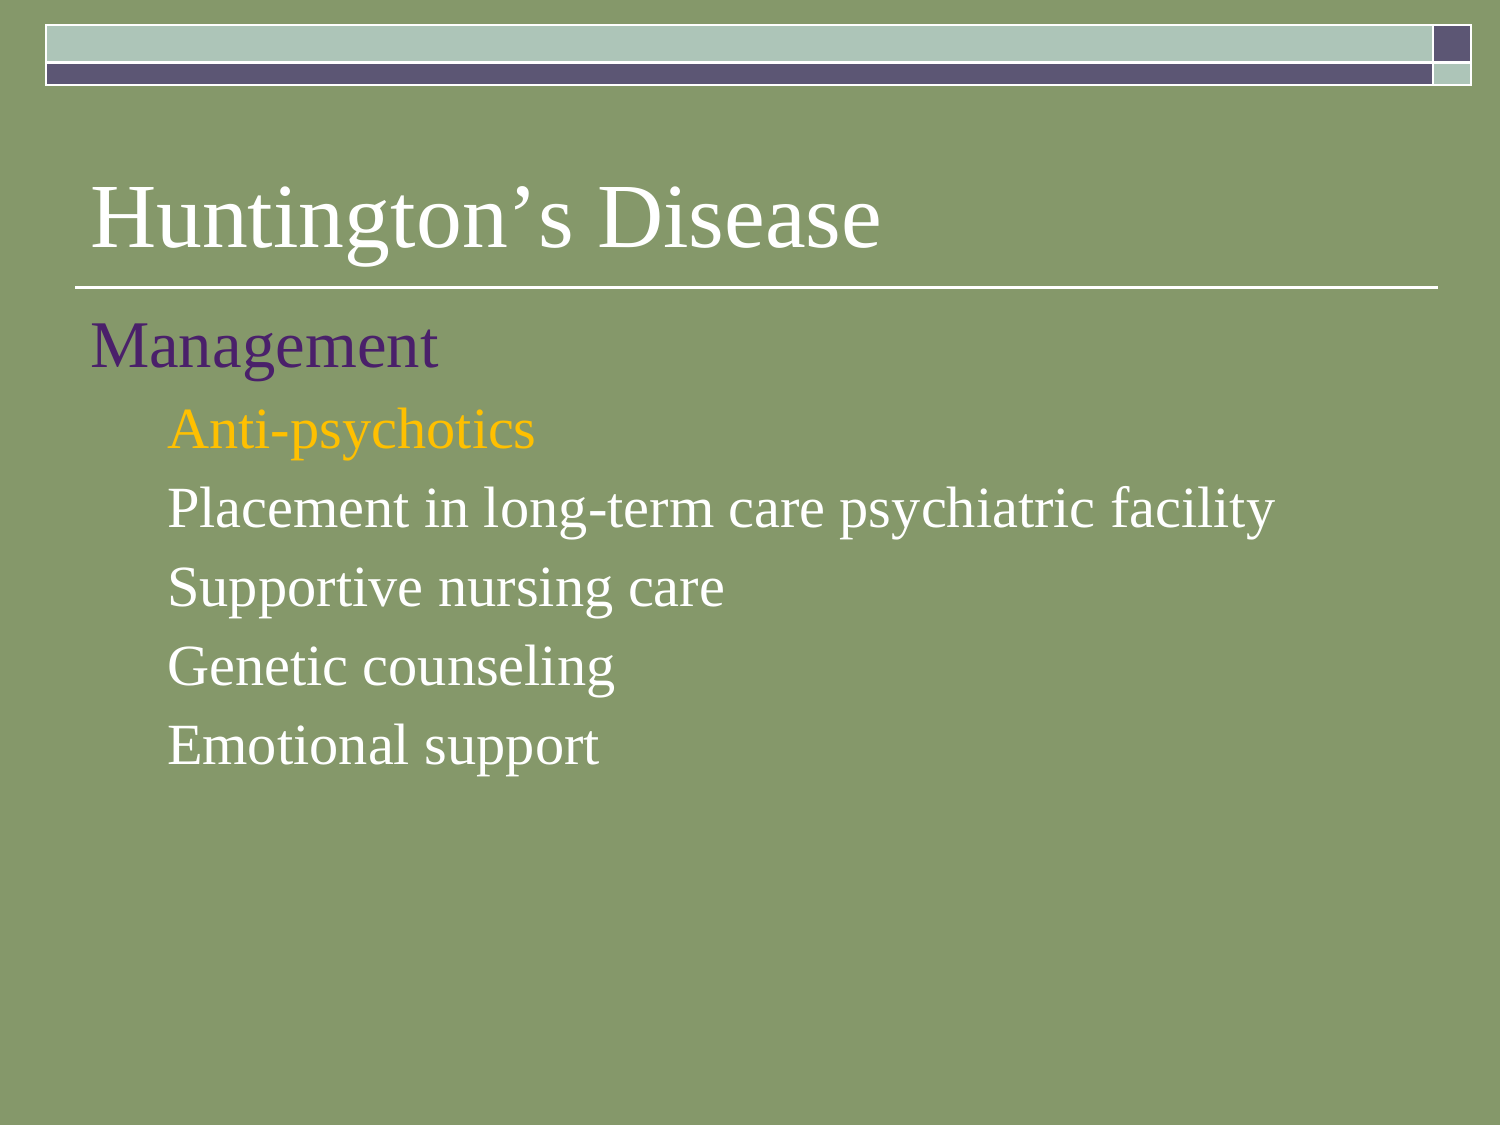

# Huntington’s Disease
Management
Anti-psychotics
Placement in long-term care psychiatric facility
Supportive nursing care
Genetic counseling
Emotional support